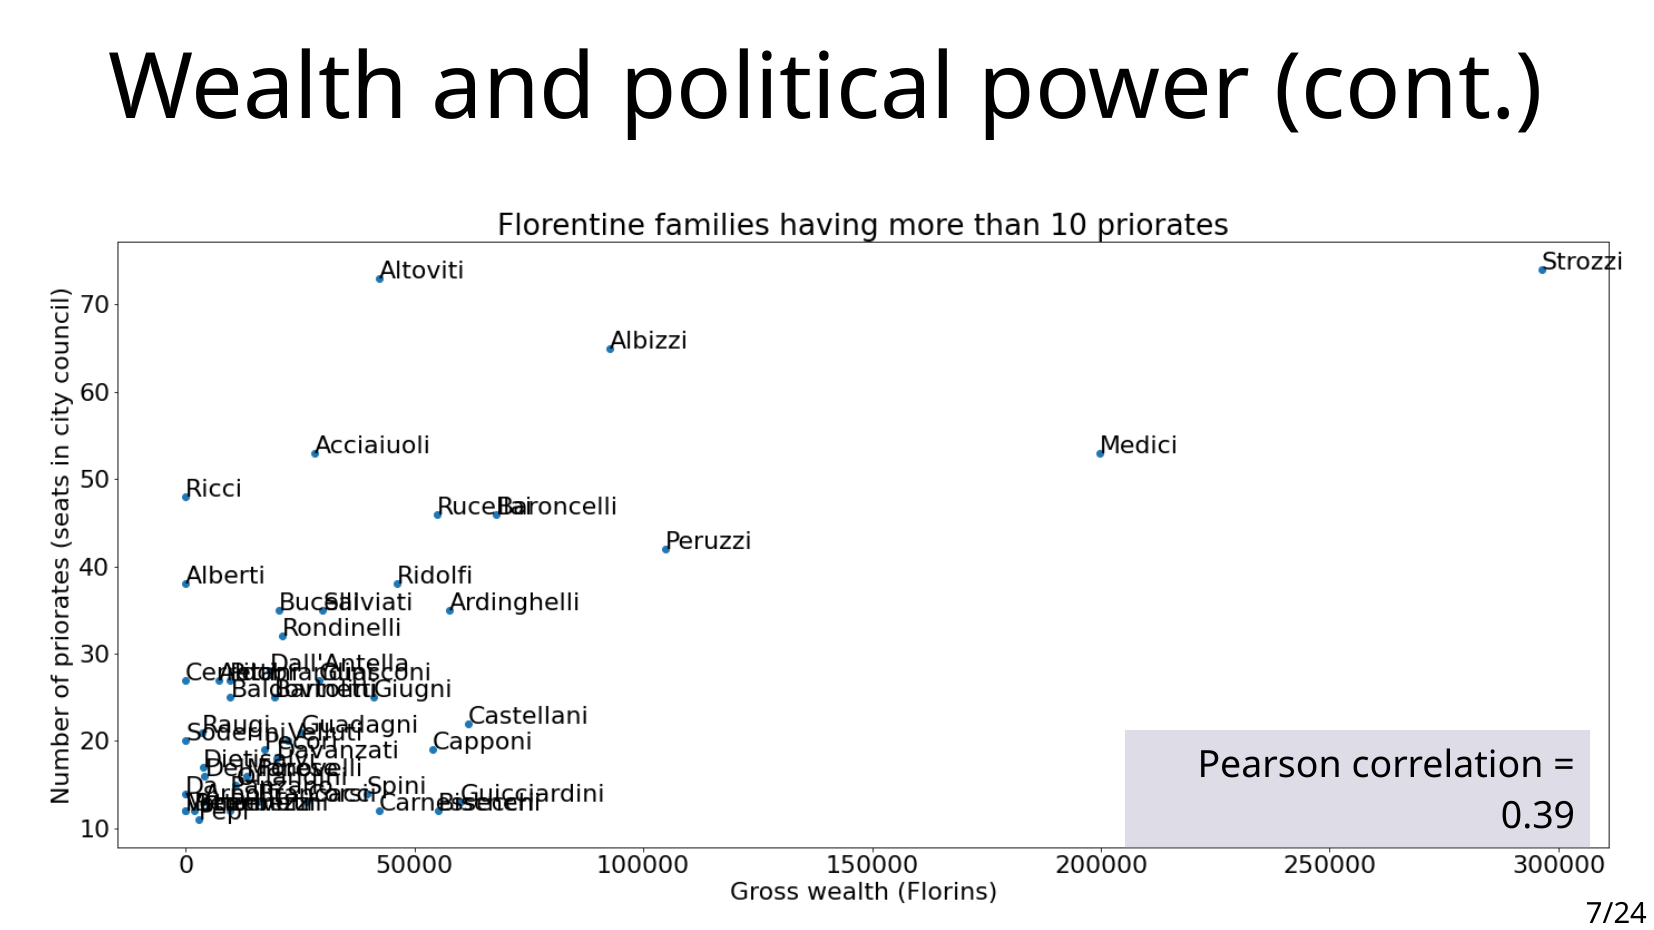

# Wealth and political power (cont.)
Pearson correlation = 0.39
7